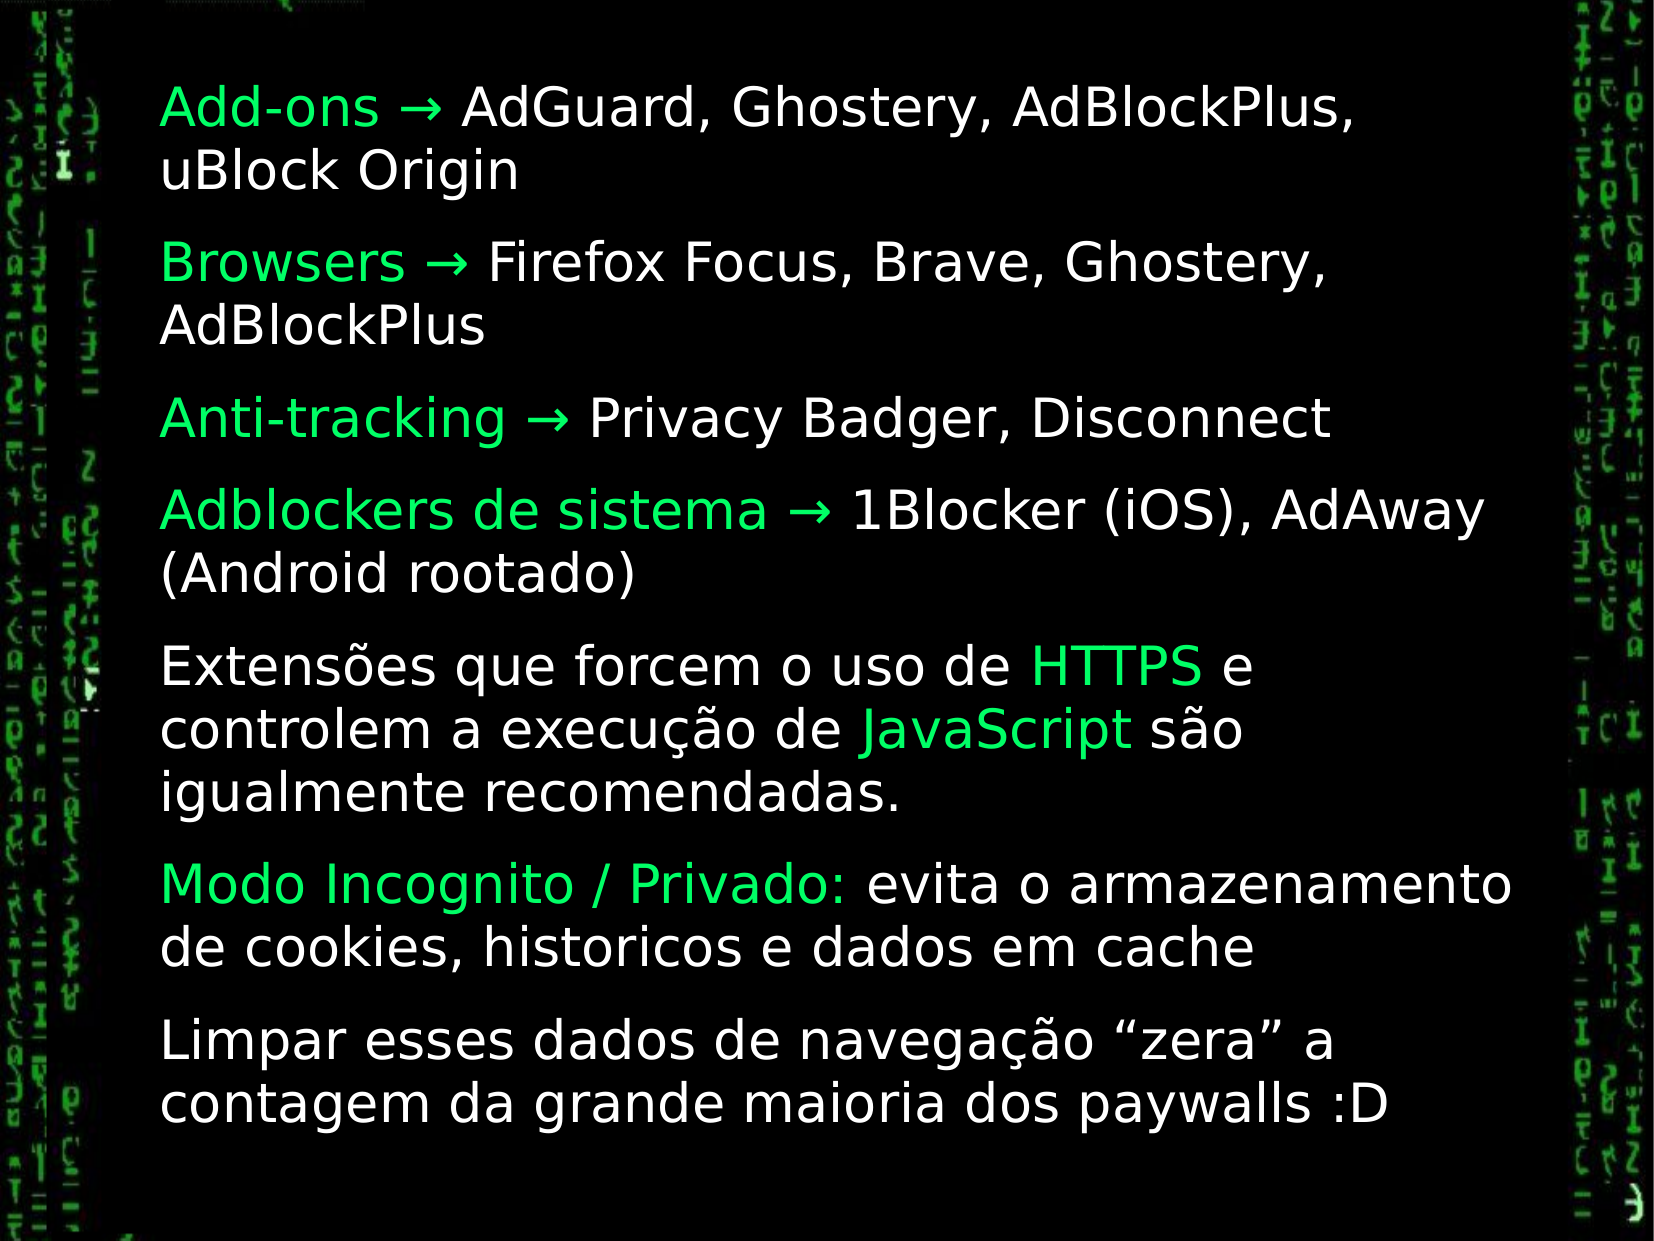

# Add-ons → AdGuard, Ghostery, AdBlockPlus, uBlock Origin
Browsers → Firefox Focus, Brave, Ghostery, AdBlockPlus
Anti-tracking → Privacy Badger, Disconnect
Adblockers de sistema → 1Blocker (iOS), AdAway (Android rootado)
Extensões que forcem o uso de HTTPS e controlem a execução de JavaScript são igualmente recomendadas.
Modo Incognito / Privado: evita o armazenamento de cookies, historicos e dados em cache
Limpar esses dados de navegação “zera” a contagem da grande maioria dos paywalls :D